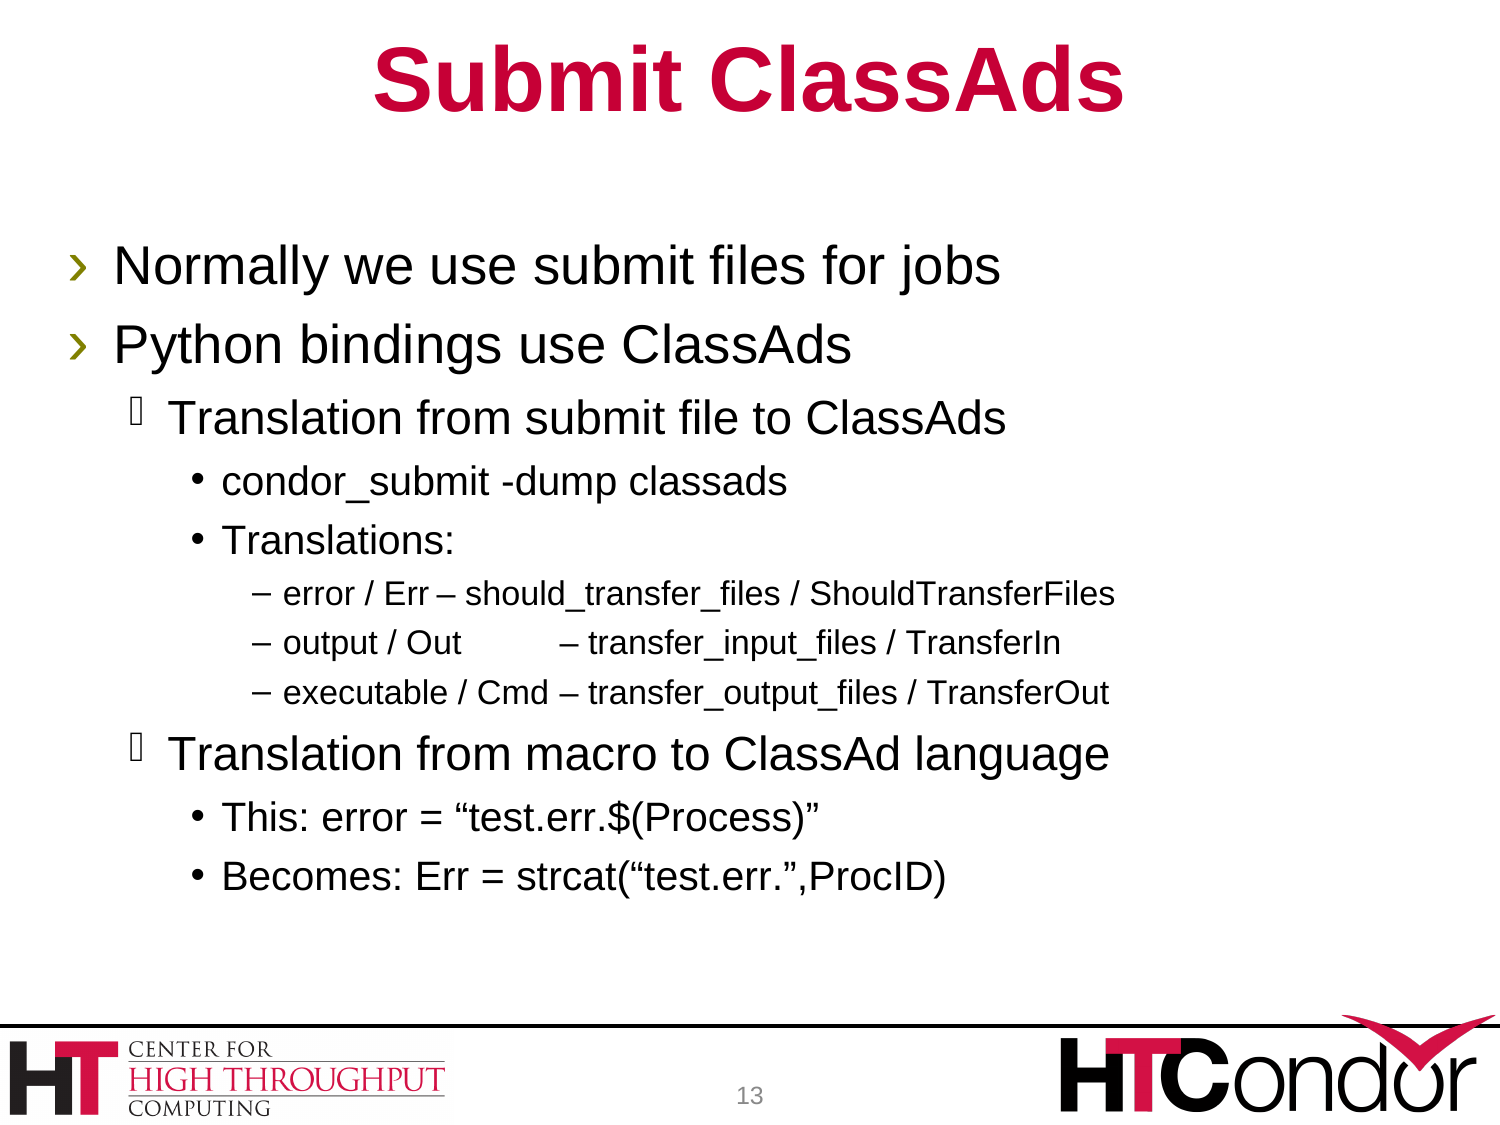

# Submit ClassAds
Normally we use submit files for jobs
Python bindings use ClassAds
Translation from submit file to ClassAds
condor_submit -dump classads
Translations:
error / Err							– should_transfer_files / ShouldTransferFiles
output / Out	– transfer_input_files / TransferIn
executable / Cmd	– transfer_output_files / TransferOut
Translation from macro to ClassAd language
This: error = “test.err.$(Process)”
Becomes: Err = strcat(“test.err.”,ProcID)